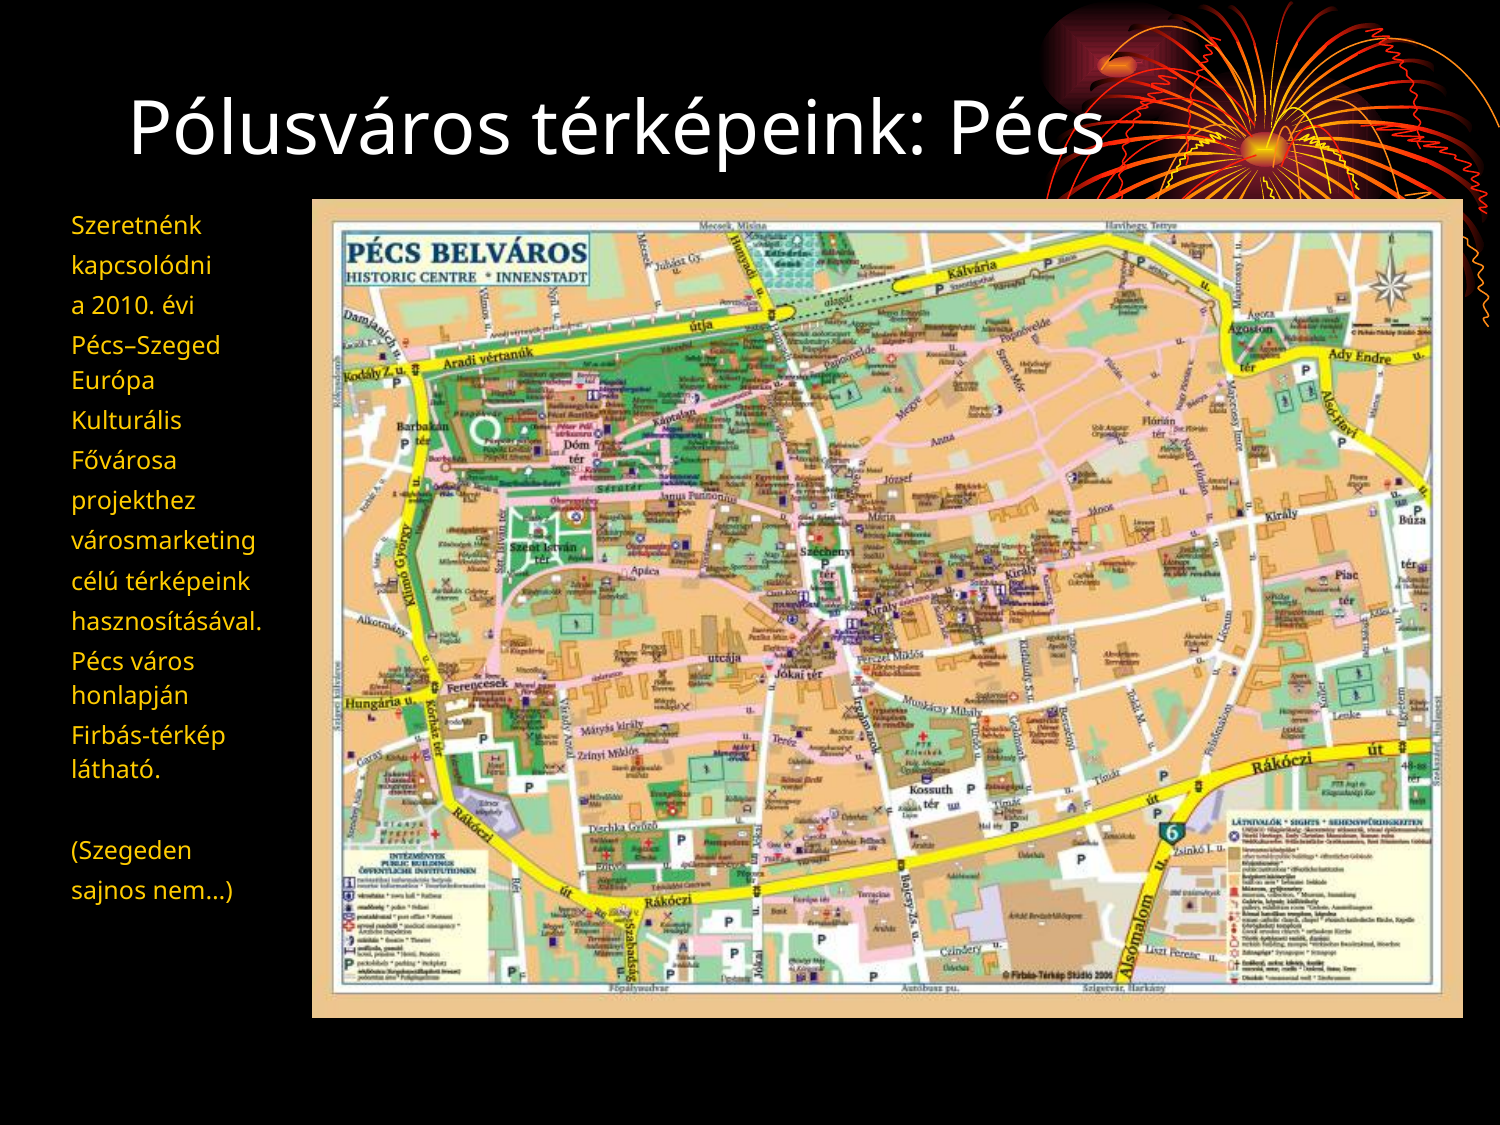

# Pólusváros térképeink: Pécs
	Szeretnénk
	kapcsolódni
	a 2010. évi
	Pécs–Szeged Európa
	Kulturális
	Fővárosa
	projekthez
	városmarketing
	célú térképeink
	hasznosí­tásával.
	Pécs város honlapján
	Firbás-térkép látható.
	(Szegeden
	sajnos nem…)